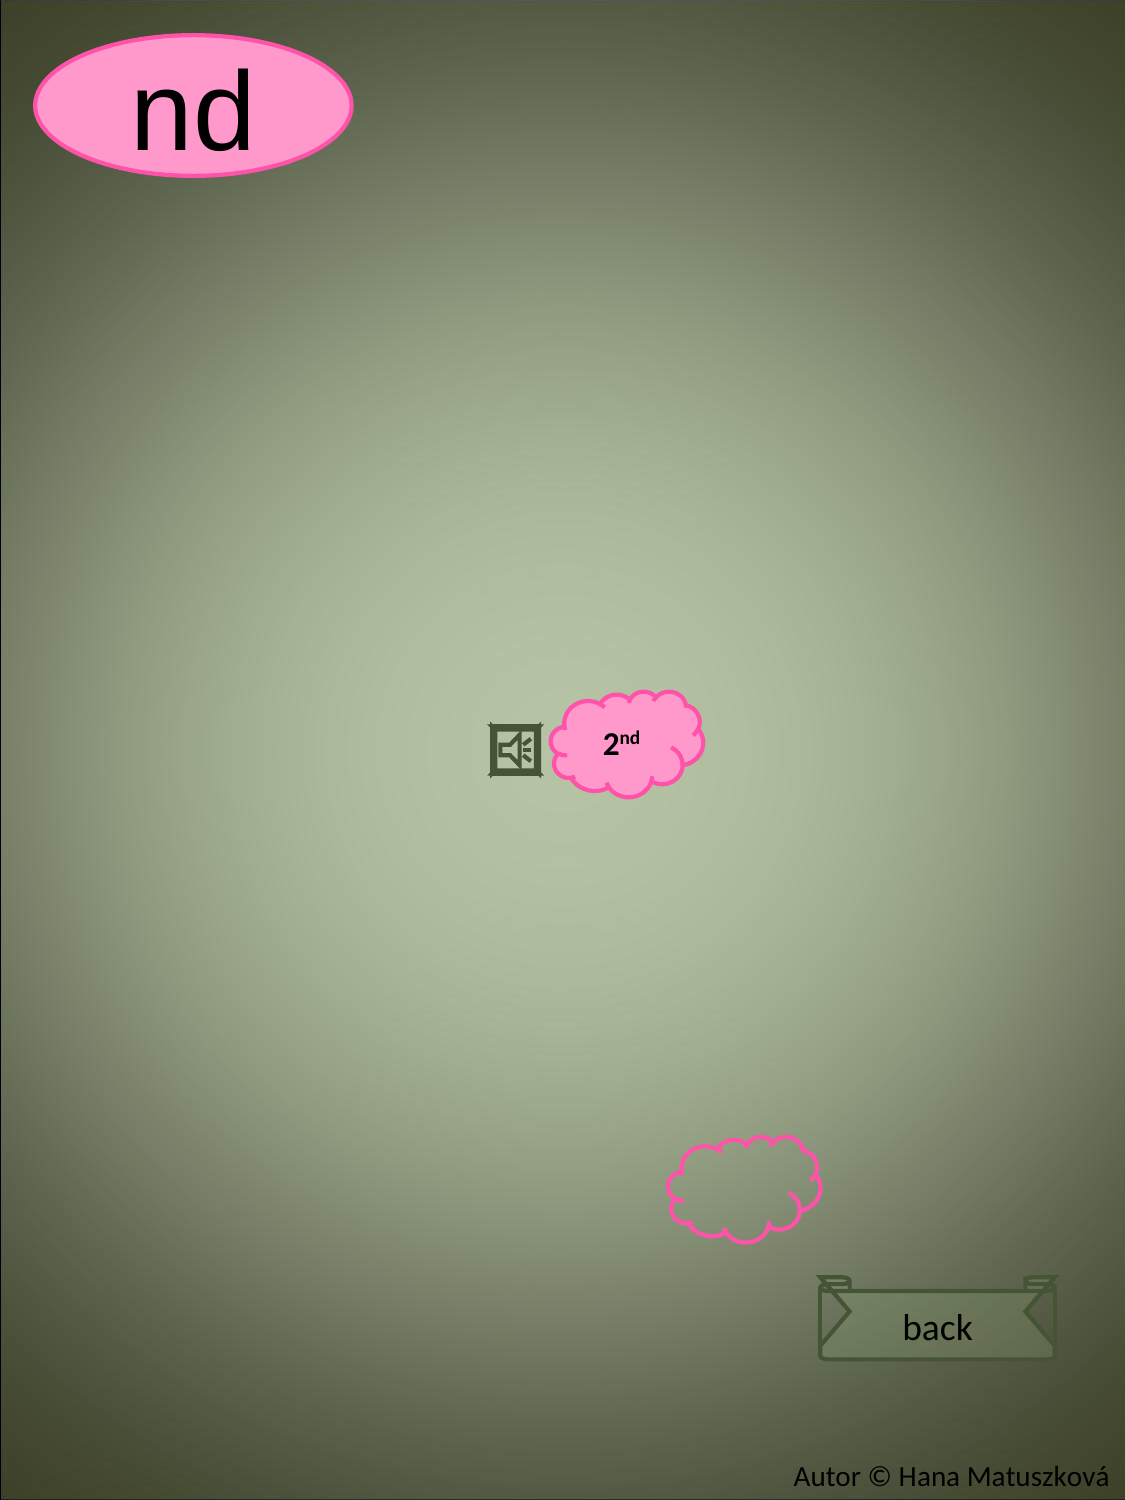

nd
2nd
back
Autor © Hana Matuszková